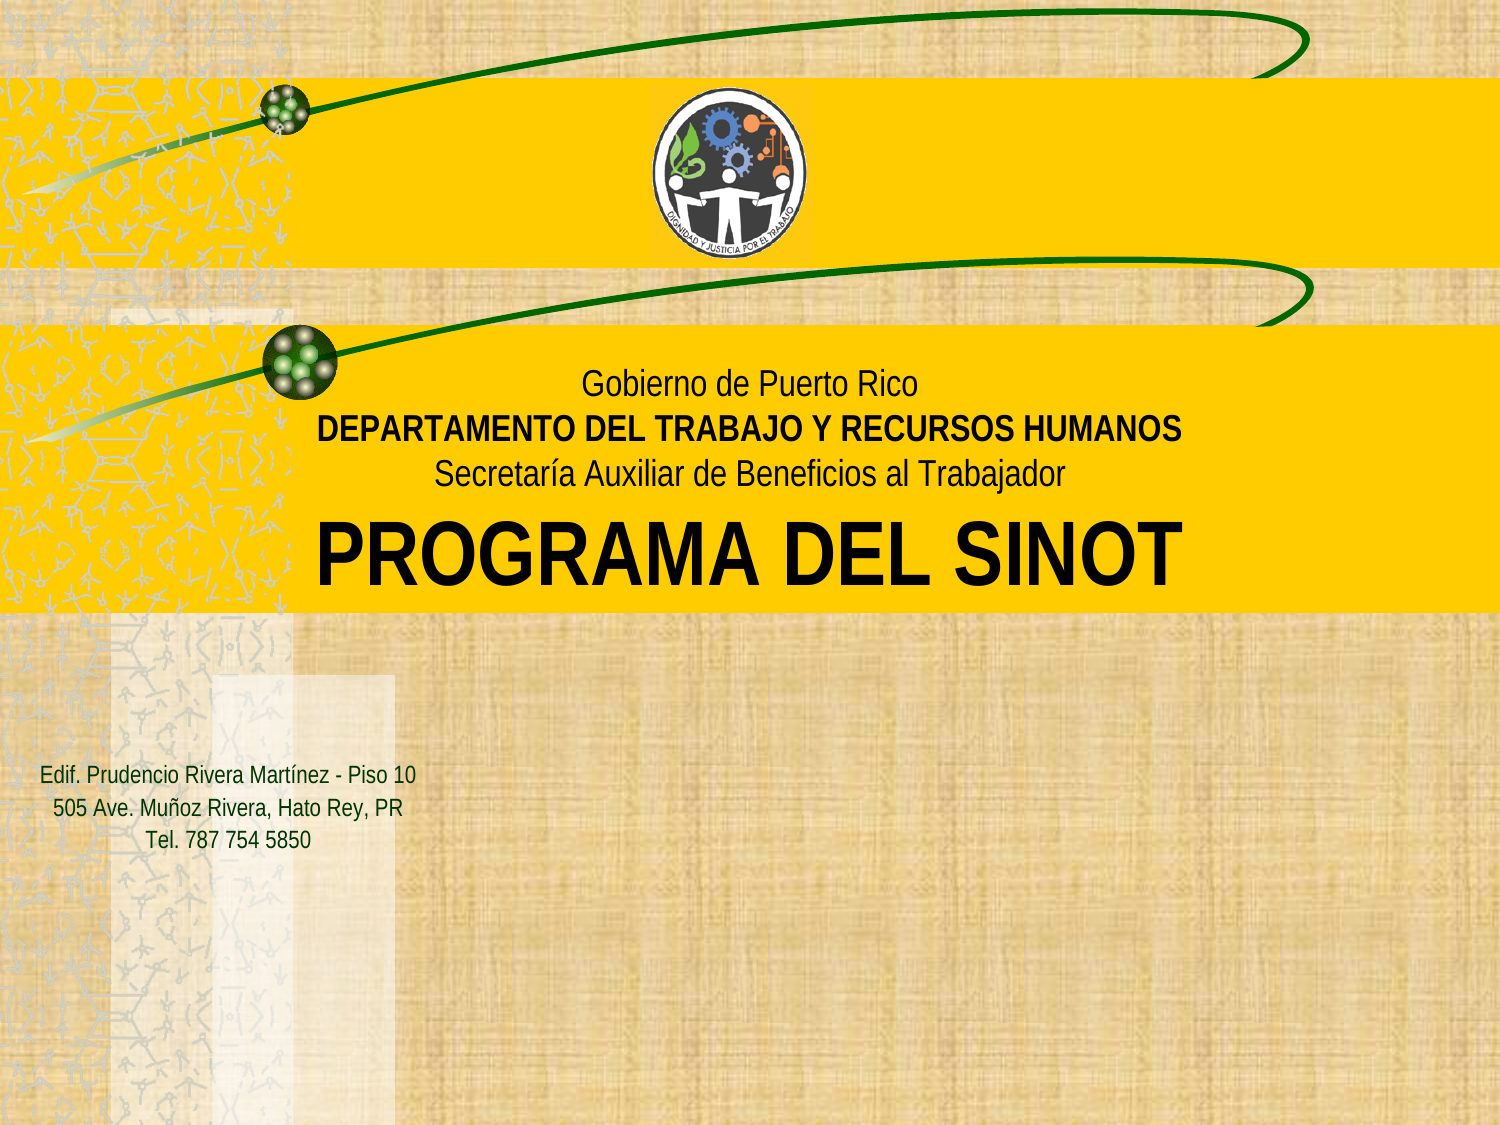

# Gobierno de Puerto Rico DEPARTAMENTO DEL TRABAJO Y RECURSOS HUMANOS Secretaría Auxiliar de Beneficios al Trabajador PROGRAMA DEL SINOT
Edif. Prudencio Rivera Martínez - Piso 10
505 Ave. Muñoz Rivera, Hato Rey, PR
Tel. 787 754 5850